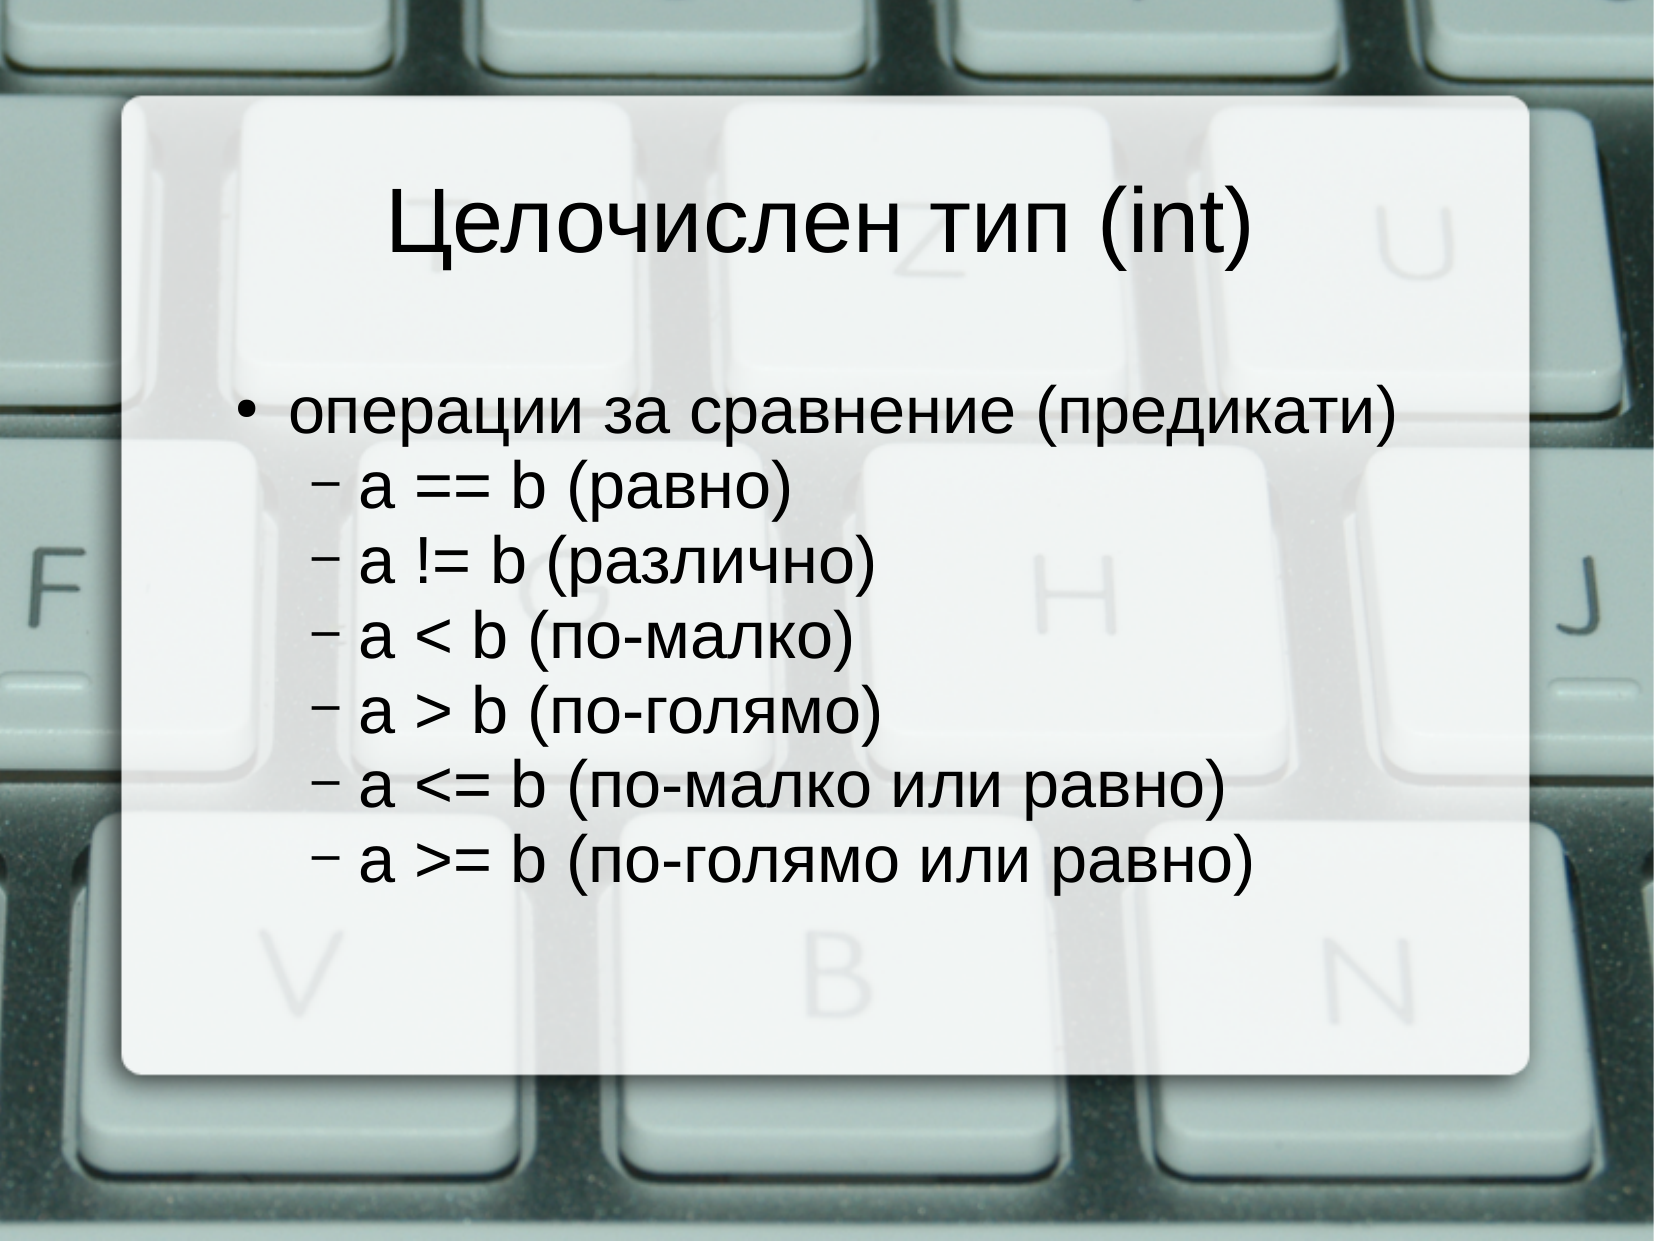

# Целочислен тип (int)
операции за сравнение (предикати)
a == b (равно)
a != b (различно)
a < b (по-малко)
a > b (по-голямо)
a <= b (по-малко или равно)
a >= b (по-голямо или равно)